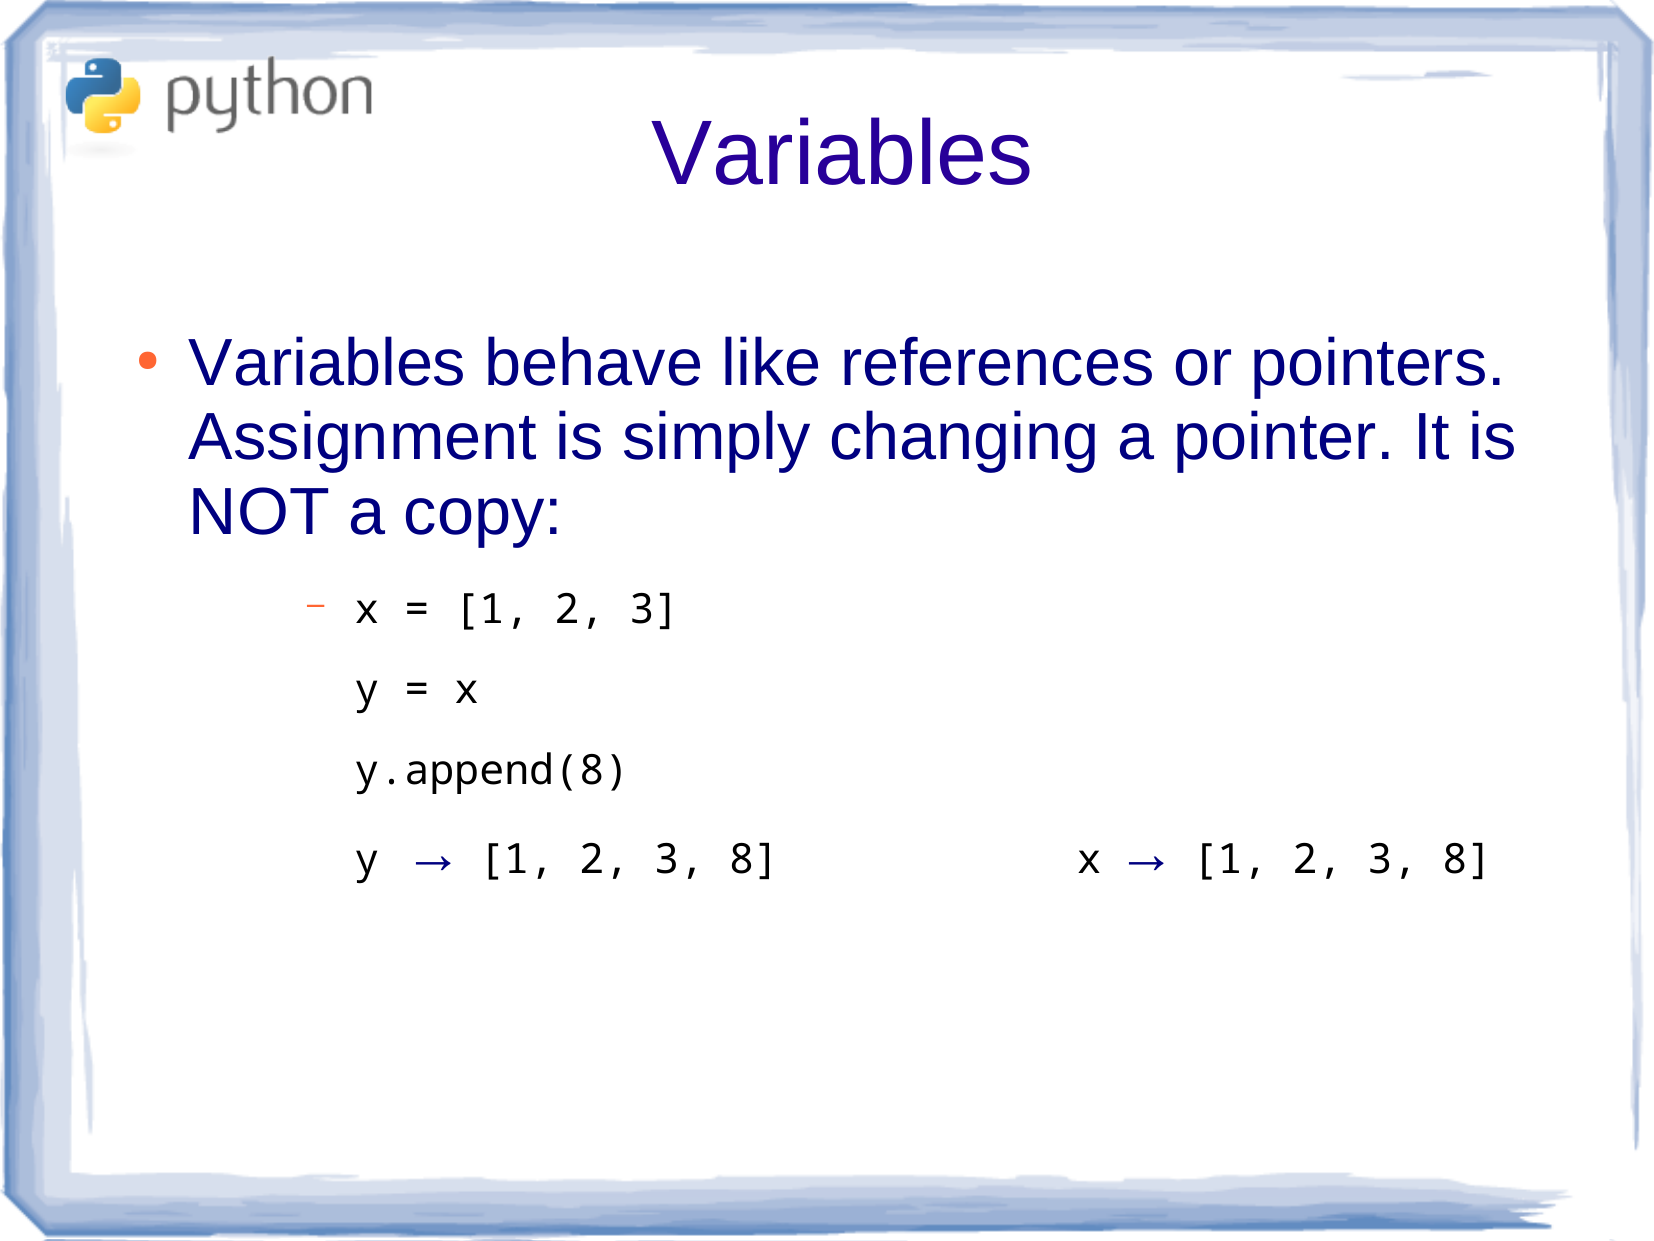

# Variables
Variables behave like references or pointers. Assignment is simply changing a pointer. It is NOT a copy:
x = [1, 2, 3]
y = x
y.append(8)
y → [1, 2, 3, 8] 				x → [1, 2, 3, 8]